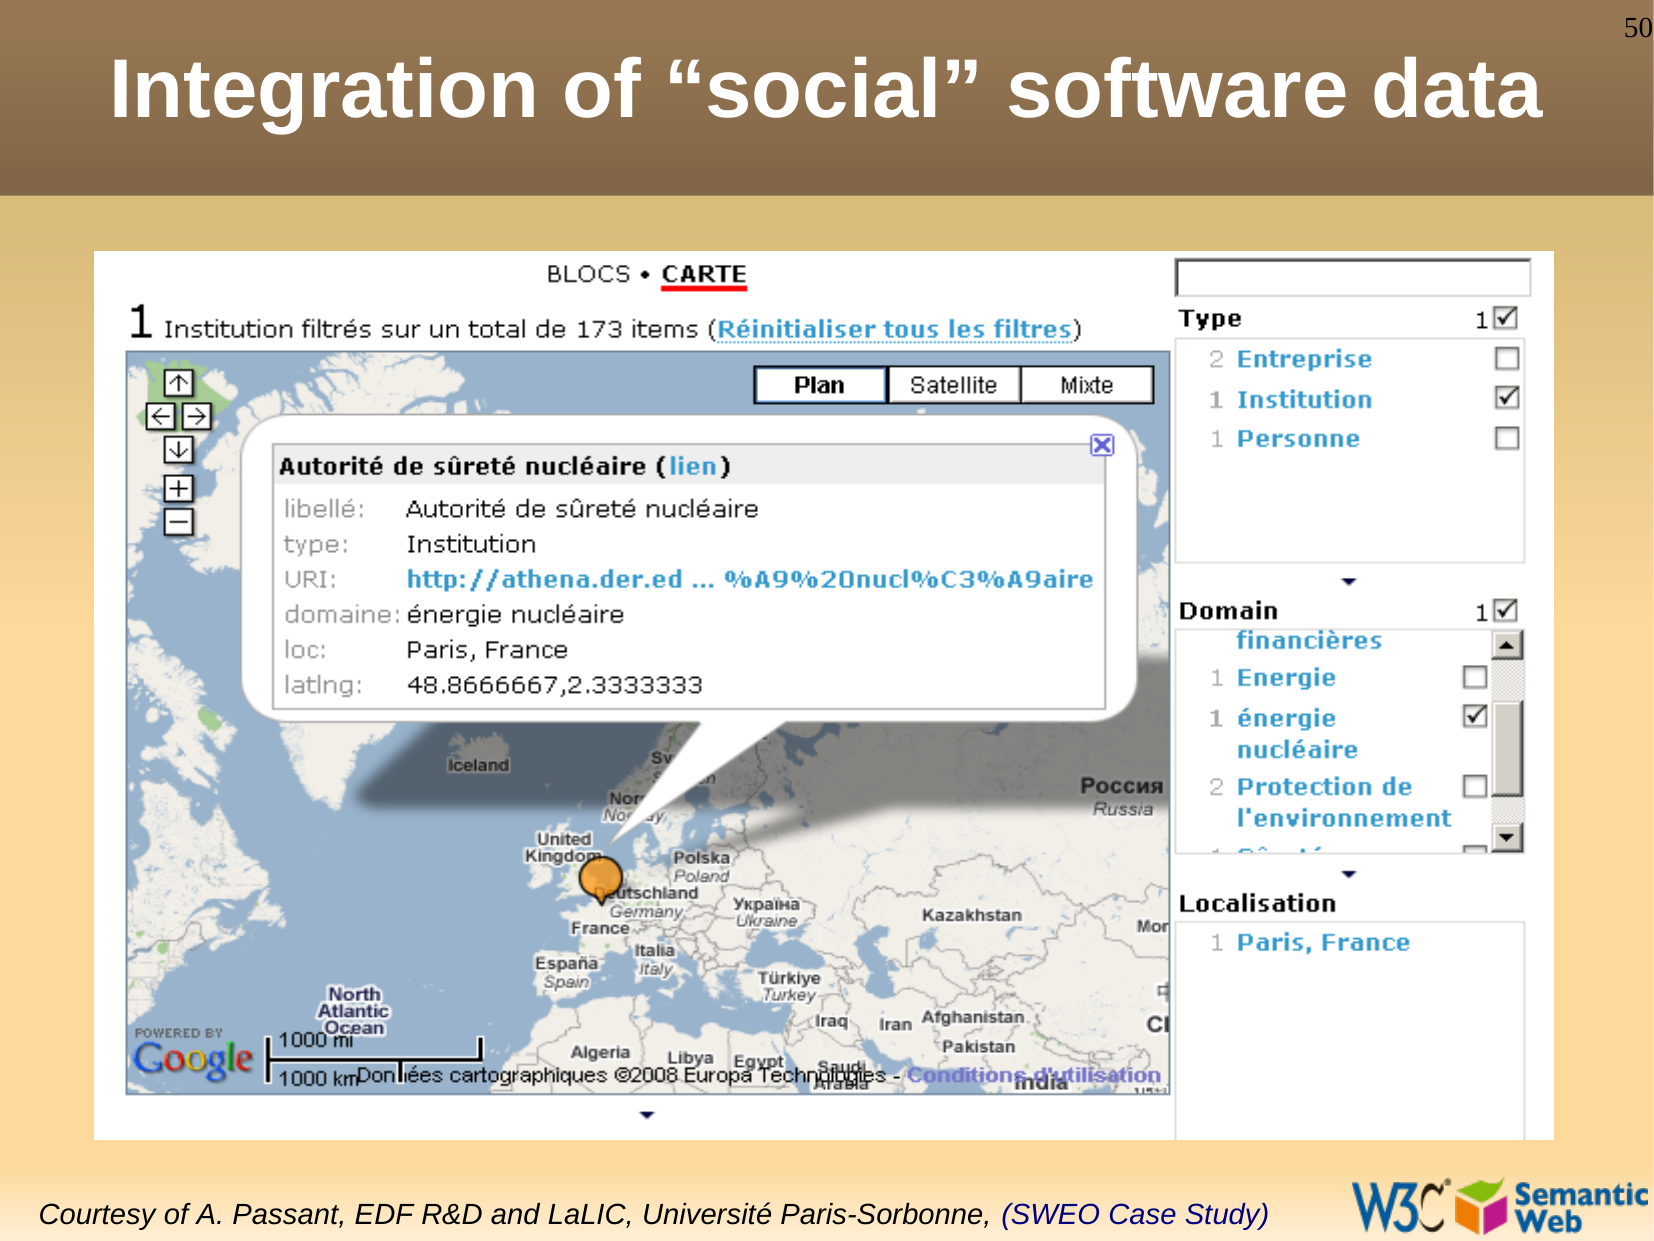

50
# Integration of “social” software data
Courtesy of A. Passant, EDF R&D and LaLIC, Université Paris-Sorbonne, (SWEO Case Study)